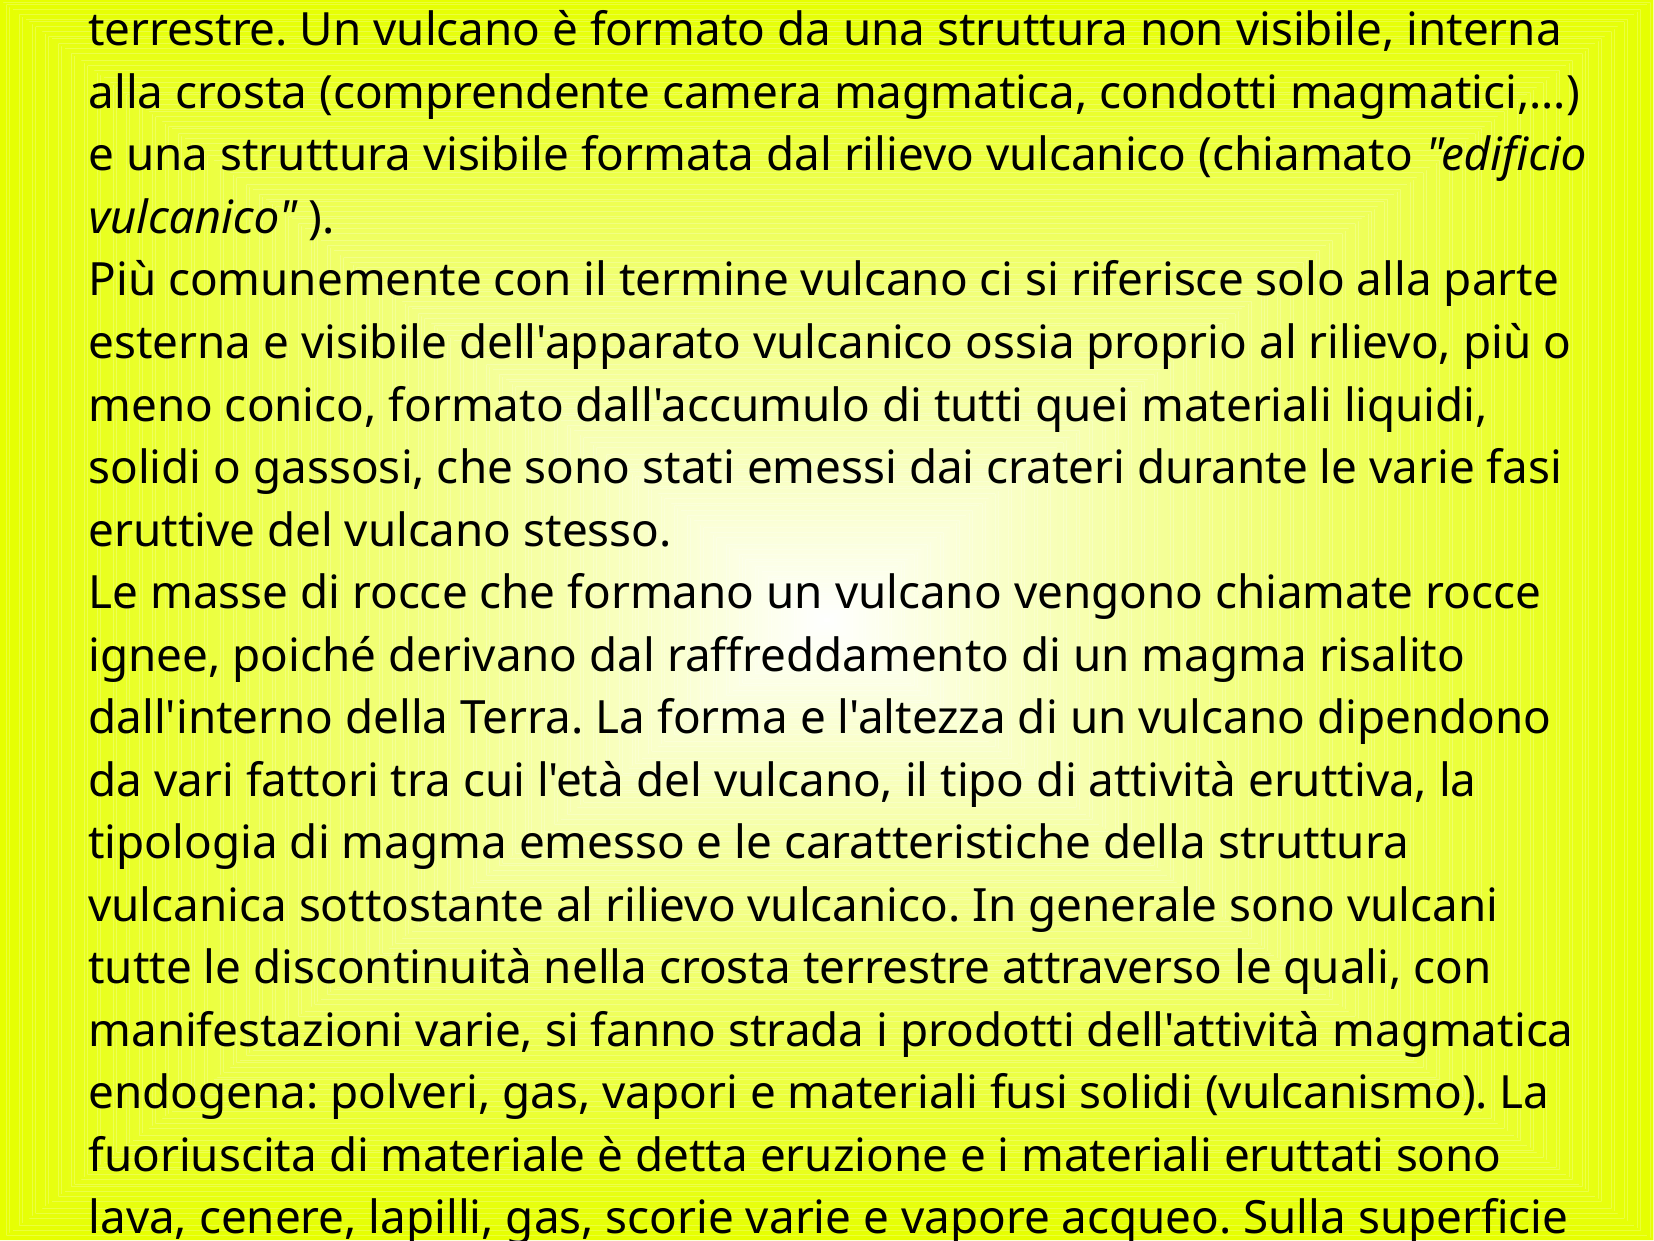

# Un vulcano è una struttura geologica complessa, che si genera all'interno della crosta terrestre per la risalita di una sostanza fusa (chiamata magma) formatasi al di sotto o all'interno della crosta terrestre. Un vulcano è formato da una struttura non visibile, interna alla crosta (comprendente camera magmatica, condotti magmatici,...) e una struttura visibile formata dal rilievo vulcanico (chiamato "edificio vulcanico" ).
Più comunemente con il termine vulcano ci si riferisce solo alla parte esterna e visibile dell'apparato vulcanico ossia proprio al rilievo, più o meno conico, formato dall'accumulo di tutti quei materiali liquidi, solidi o gassosi, che sono stati emessi dai crateri durante le varie fasi eruttive del vulcano stesso.
Le masse di rocce che formano un vulcano vengono chiamate rocce ignee, poiché derivano dal raffreddamento di un magma risalito dall'interno della Terra. La forma e l'altezza di un vulcano dipendono da vari fattori tra cui l'età del vulcano, il tipo di attività eruttiva, la tipologia di magma emesso e le caratteristiche della struttura vulcanica sottostante al rilievo vulcanico. In generale sono vulcani tutte le discontinuità nella crosta terrestre attraverso le quali, con manifestazioni varie, si fanno strada i prodotti dell'attività magmatica endogena: polveri, gas, vapori e materiali fusi solidi (vulcanismo). La fuoriuscita di materiale è detta eruzione e i materiali eruttati sono lava, cenere, lapilli, gas, scorie varie e vapore acqueo. Sulla superficie terrestre il 90% dei vulcani sono sottomarini (in gran parte situati lungo le dorsali medio oceaniche) mentre circa 1500 sono quelli oggi attivi sulle terre emerse.